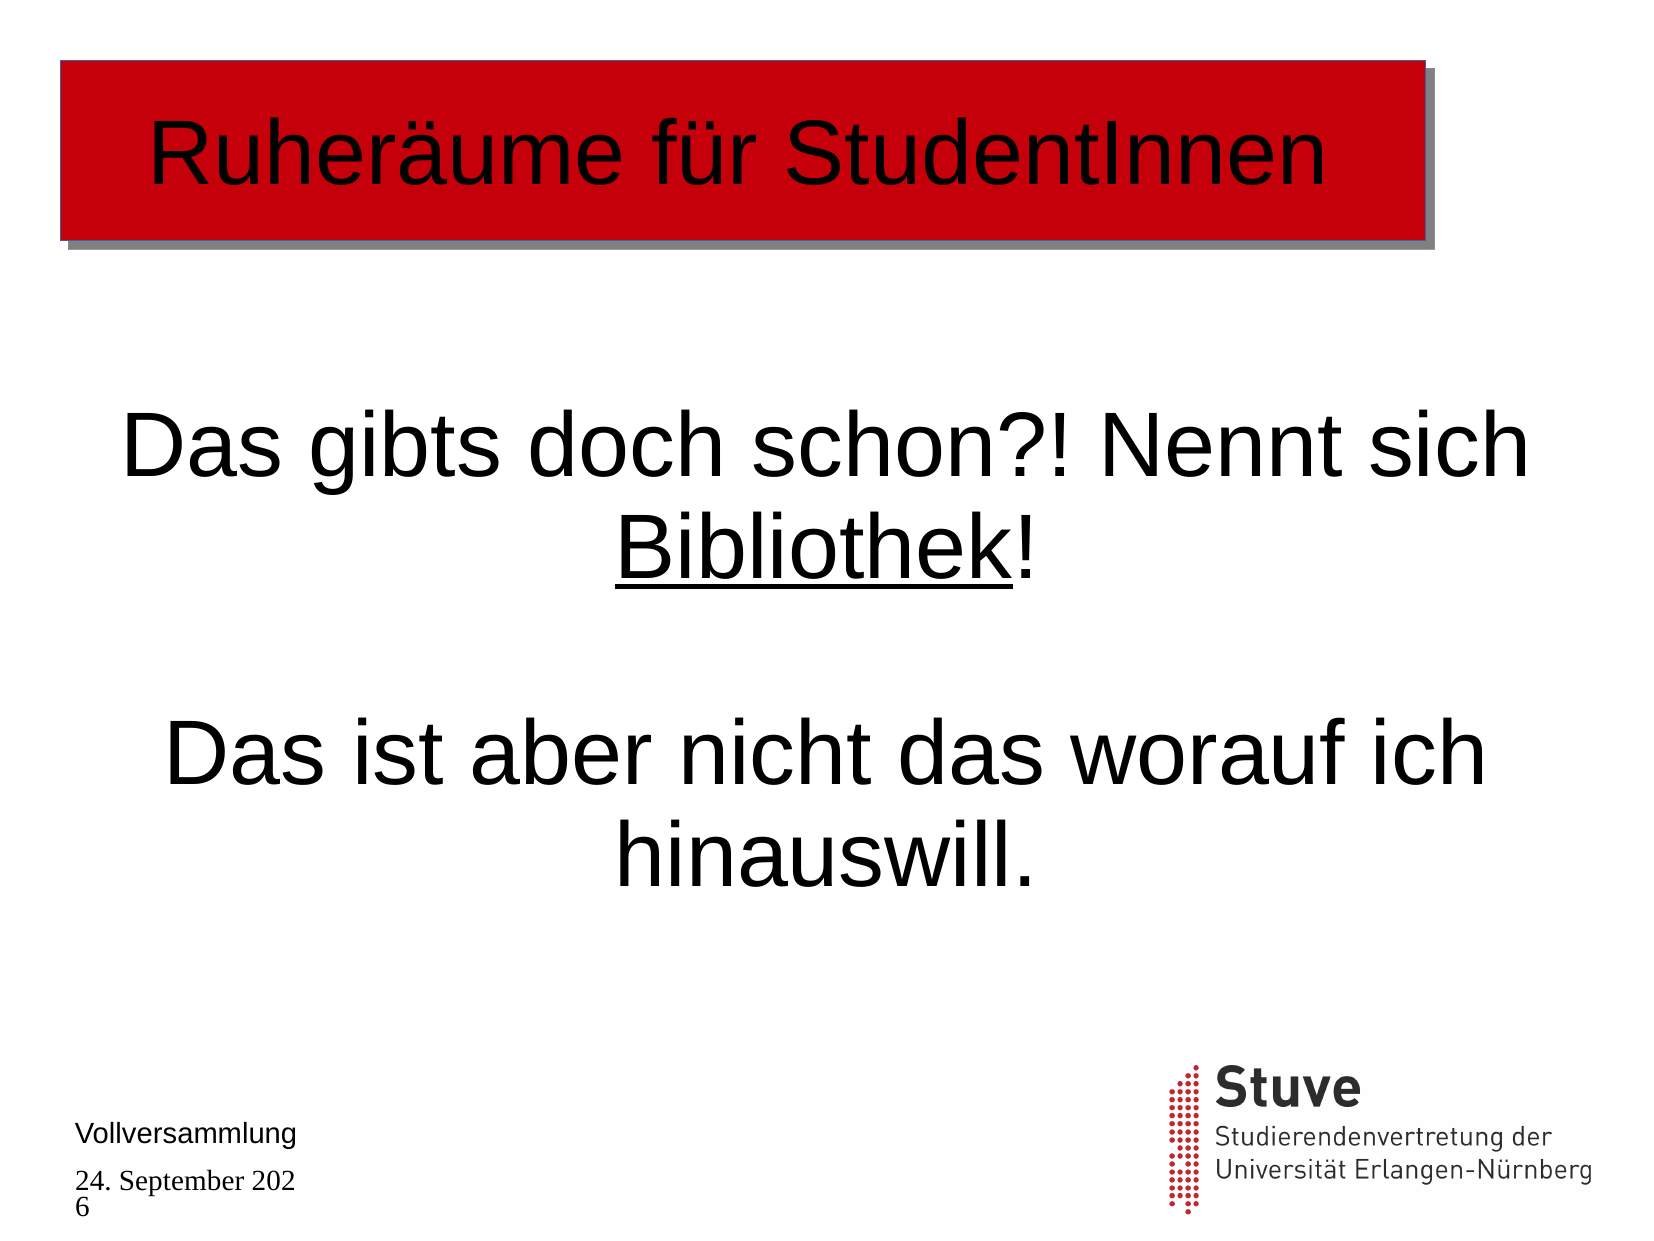

# Ruheräume für StudentInnen
Das gibts doch schon?! Nennt sich Bibliothek!
Das ist aber nicht das worauf ich hinauswill.